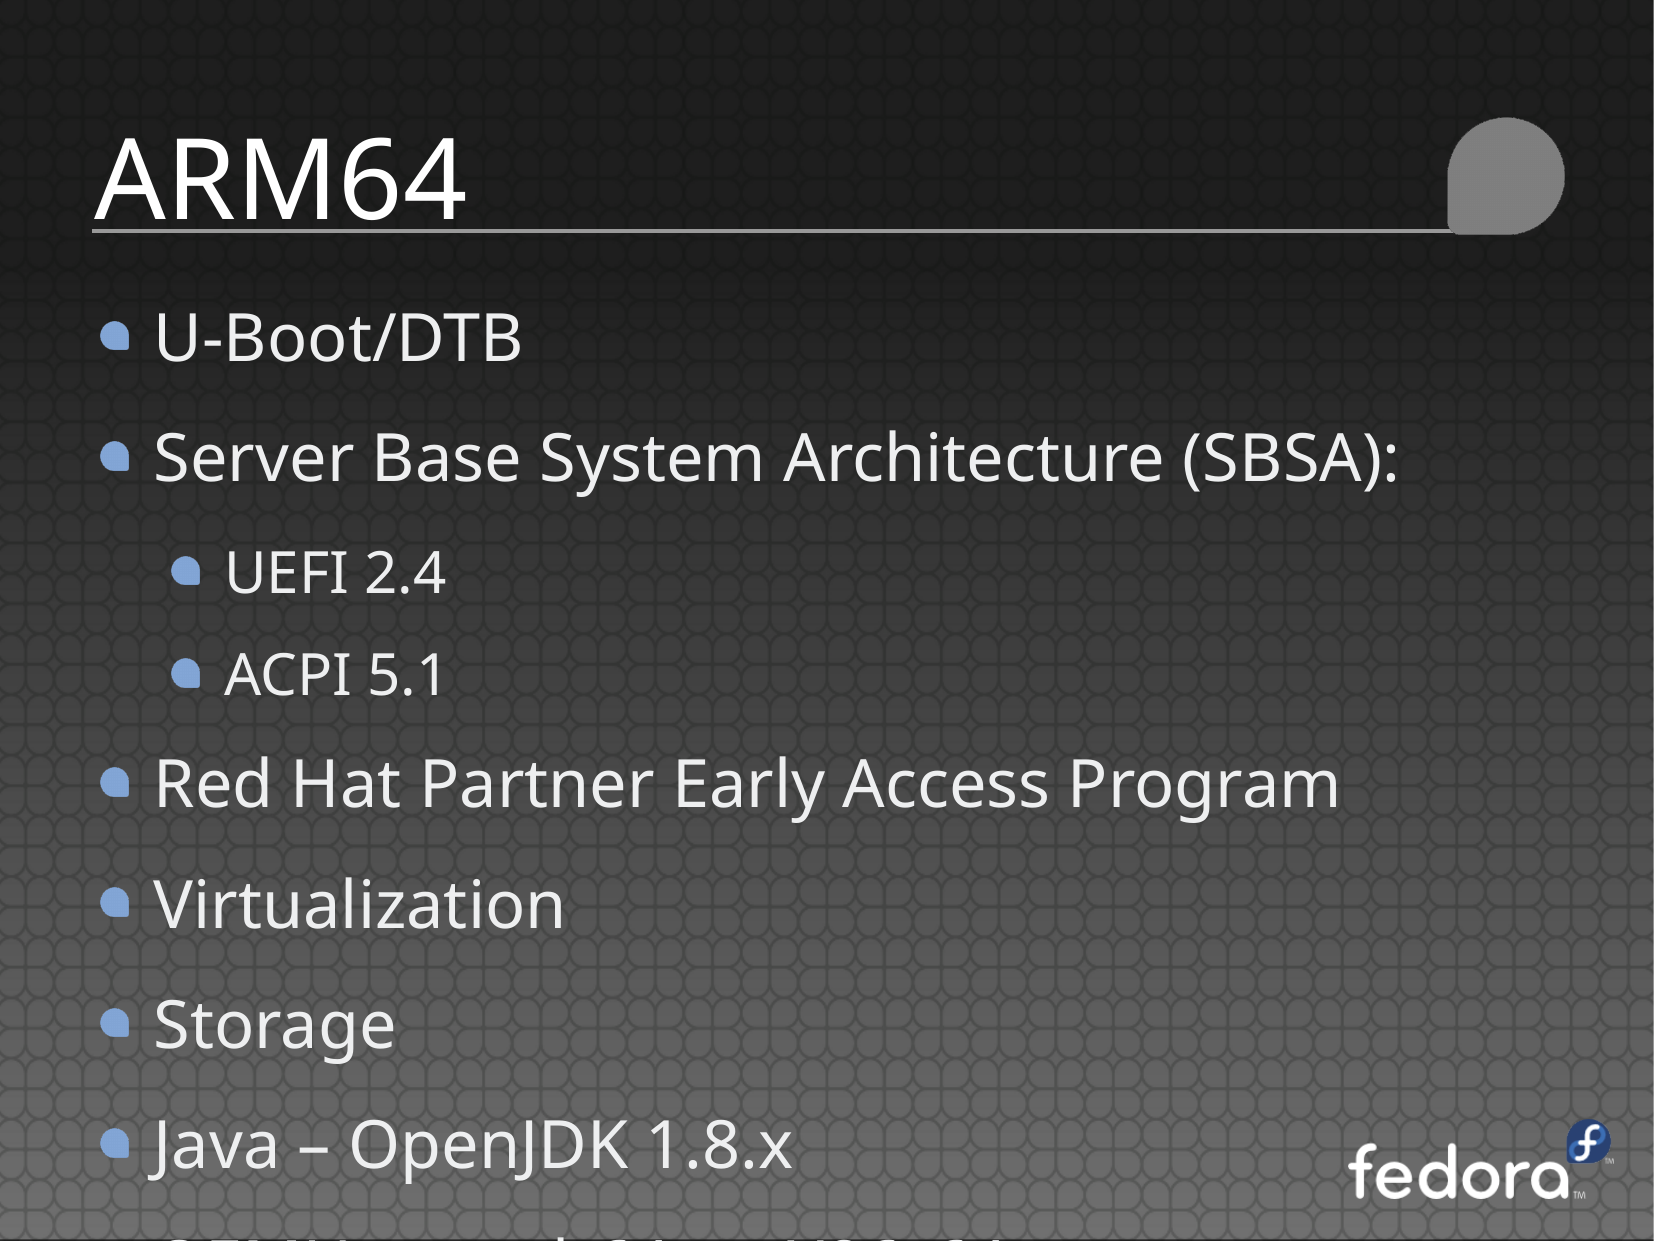

ARM64
# U-Boot/DTB
Server Base System Architecture (SBSA):
UEFI 2.4
ACPI 5.1
Red Hat Partner Early Access Program
Virtualization
Storage
Java – OpenJDK 1.8.x
QEMU – aarch64 on X86_64